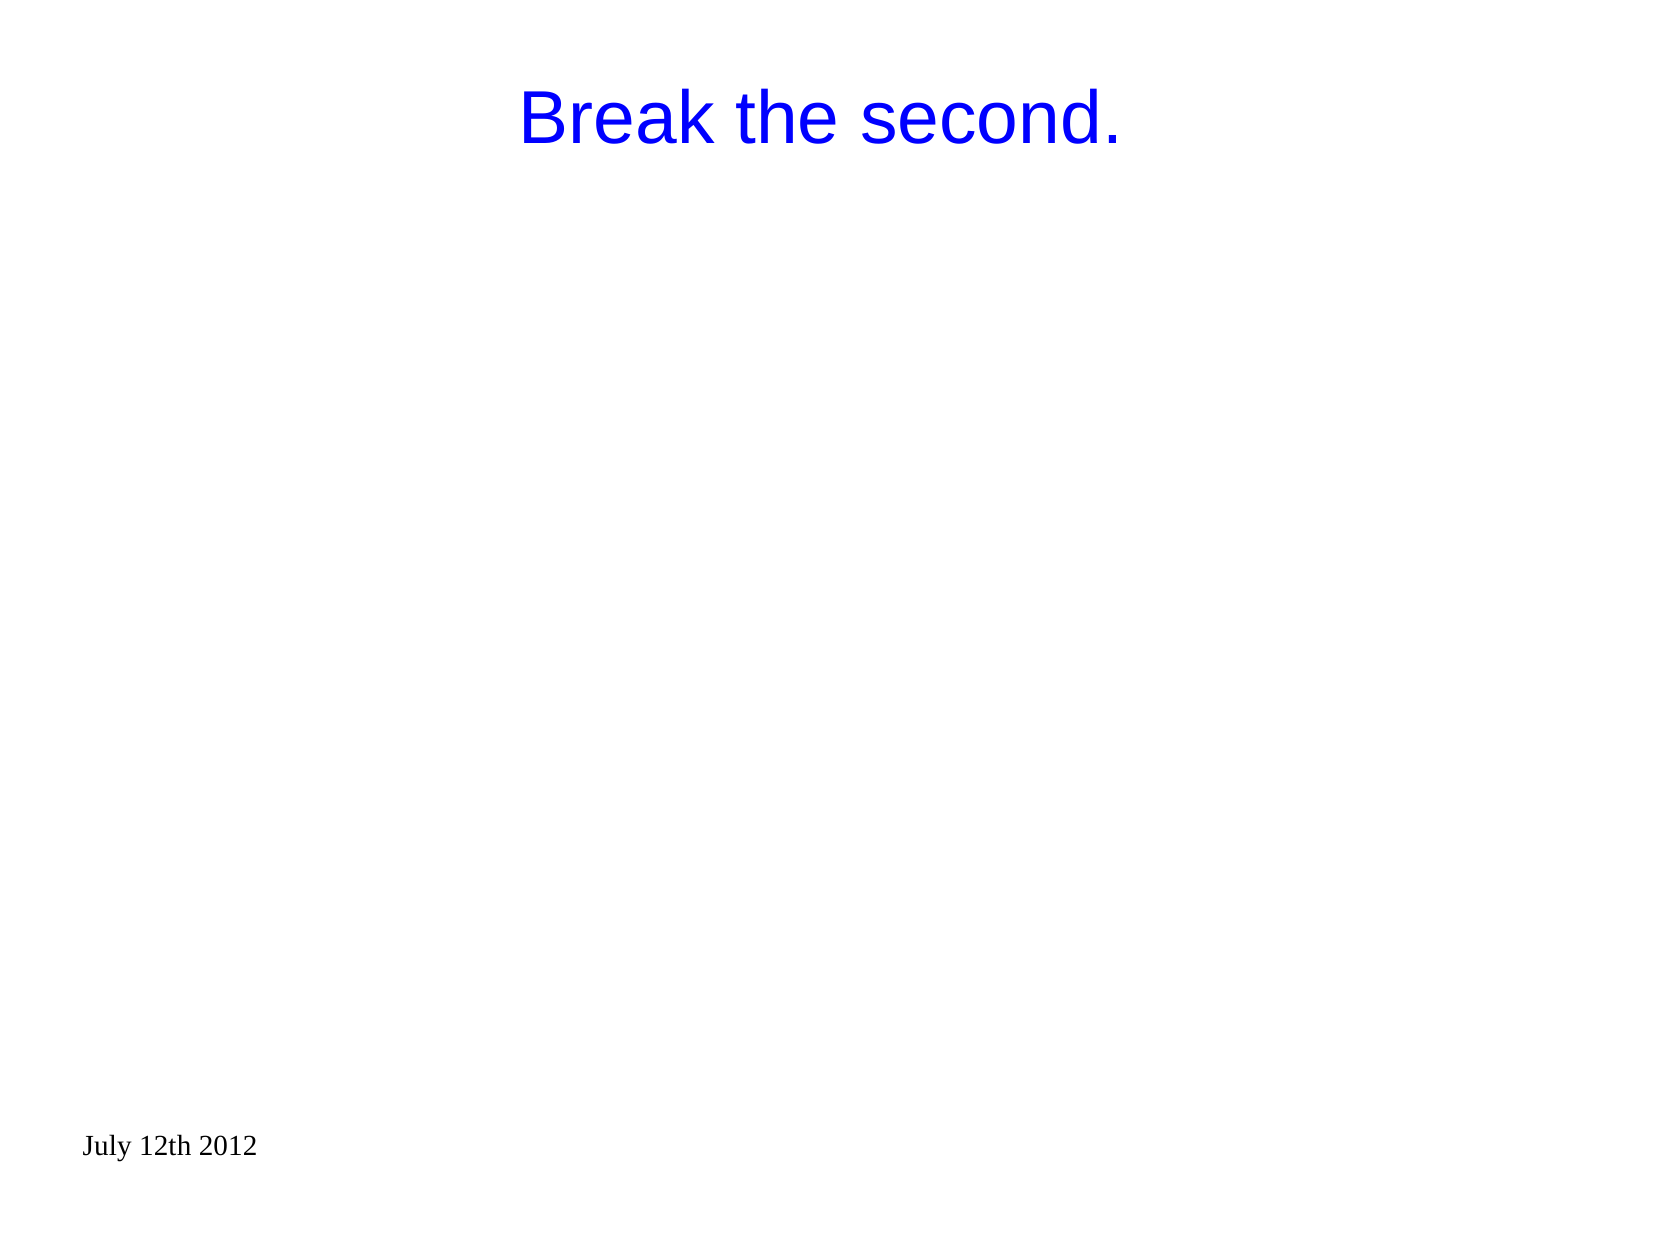

# Break the second.
July 12th 2012